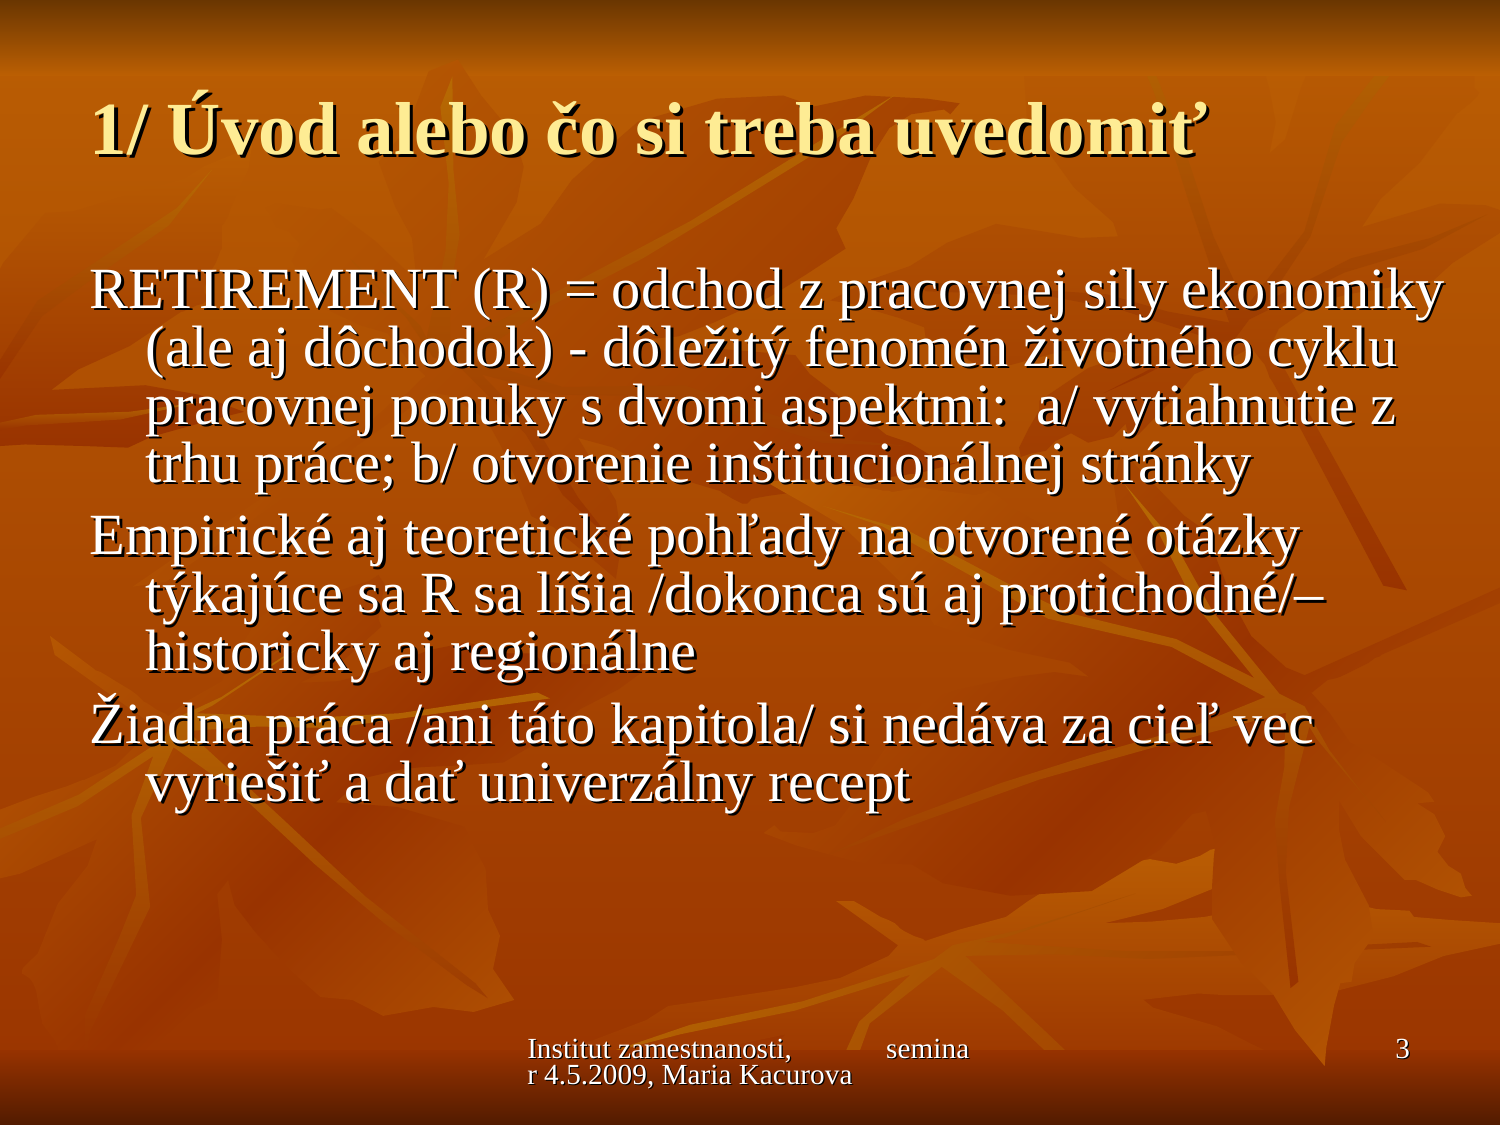

# 1/ Úvod alebo čo si treba uvedomiť
RETIREMENT (R) = odchod z pracovnej sily ekonomiky (ale aj dôchodok) - dôležitý fenomén životného cyklu pracovnej ponuky s dvomi aspektmi: a/ vytiahnutie z trhu práce; b/ otvorenie inštitucionálnej stránky
Empirické aj teoretické pohľady na otvorené otázky týkajúce sa R sa líšia /dokonca sú aj protichodné/– historicky aj regionálne
Žiadna práca /ani táto kapitola/ si nedáva za cieľ vec vyriešiť a dať univerzálny recept
Institut zamestnanosti, seminar 4.5.2009, Maria Kacurova
3